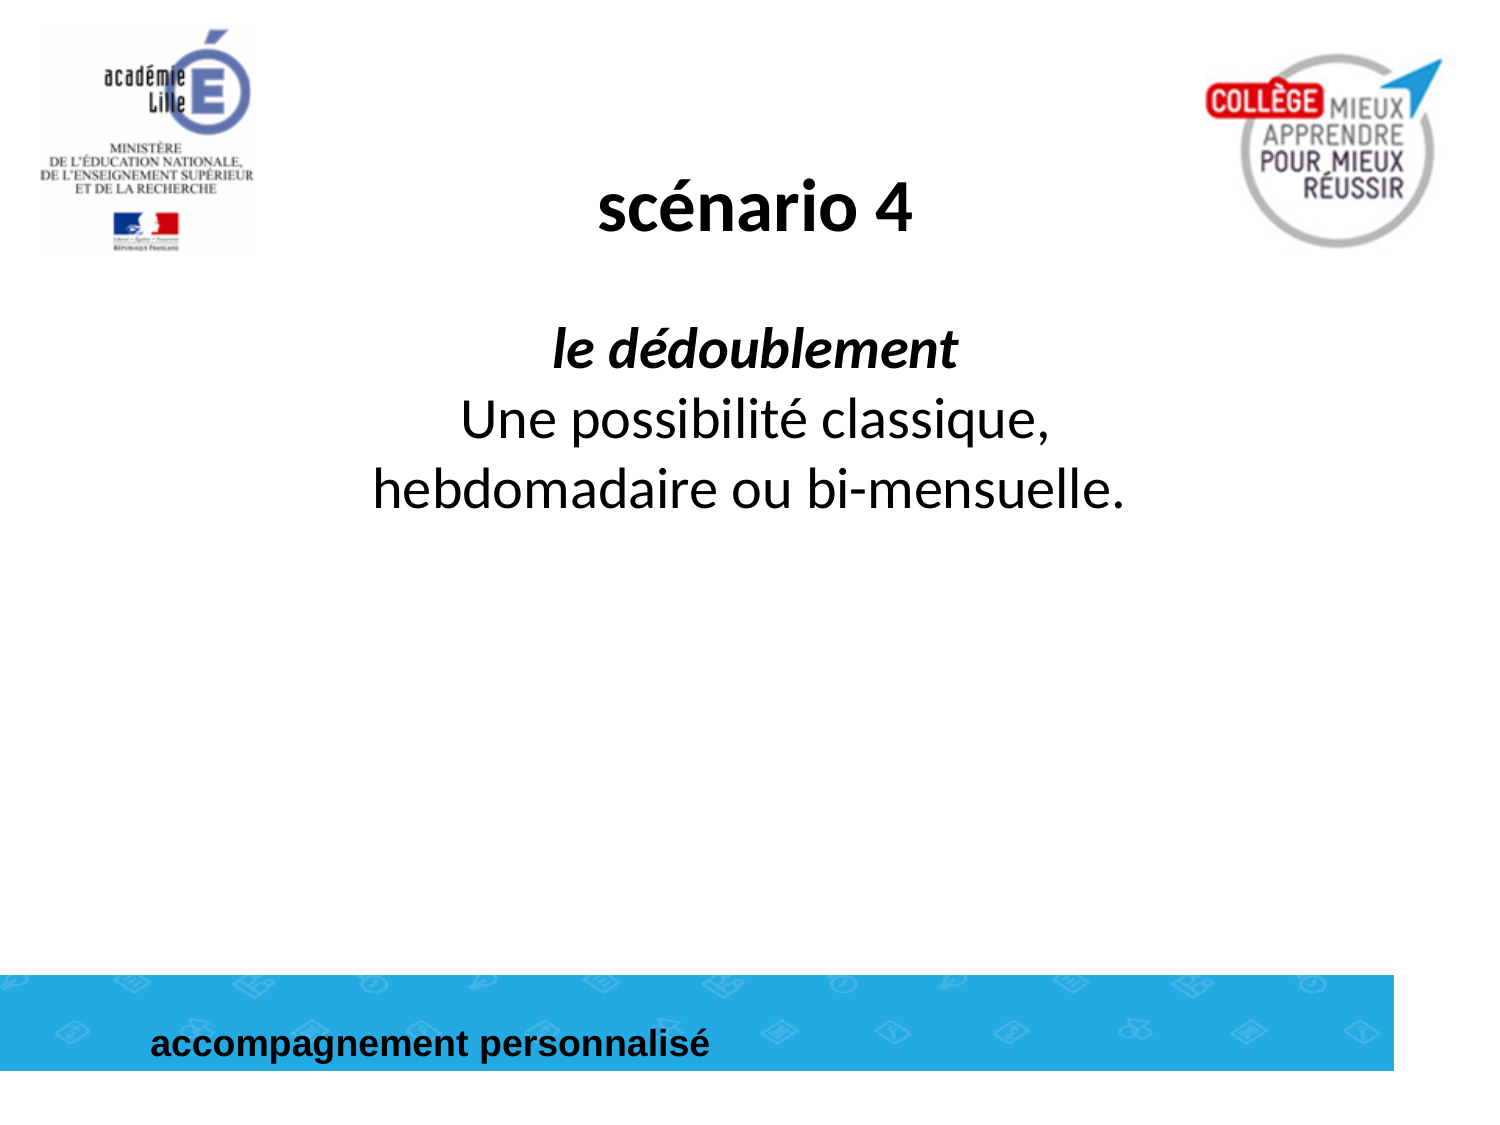

scénario 4
# le dédoublement Une possibilité classique, hebdomadaire ou bi-mensuelle.
accompagnement personnalisé